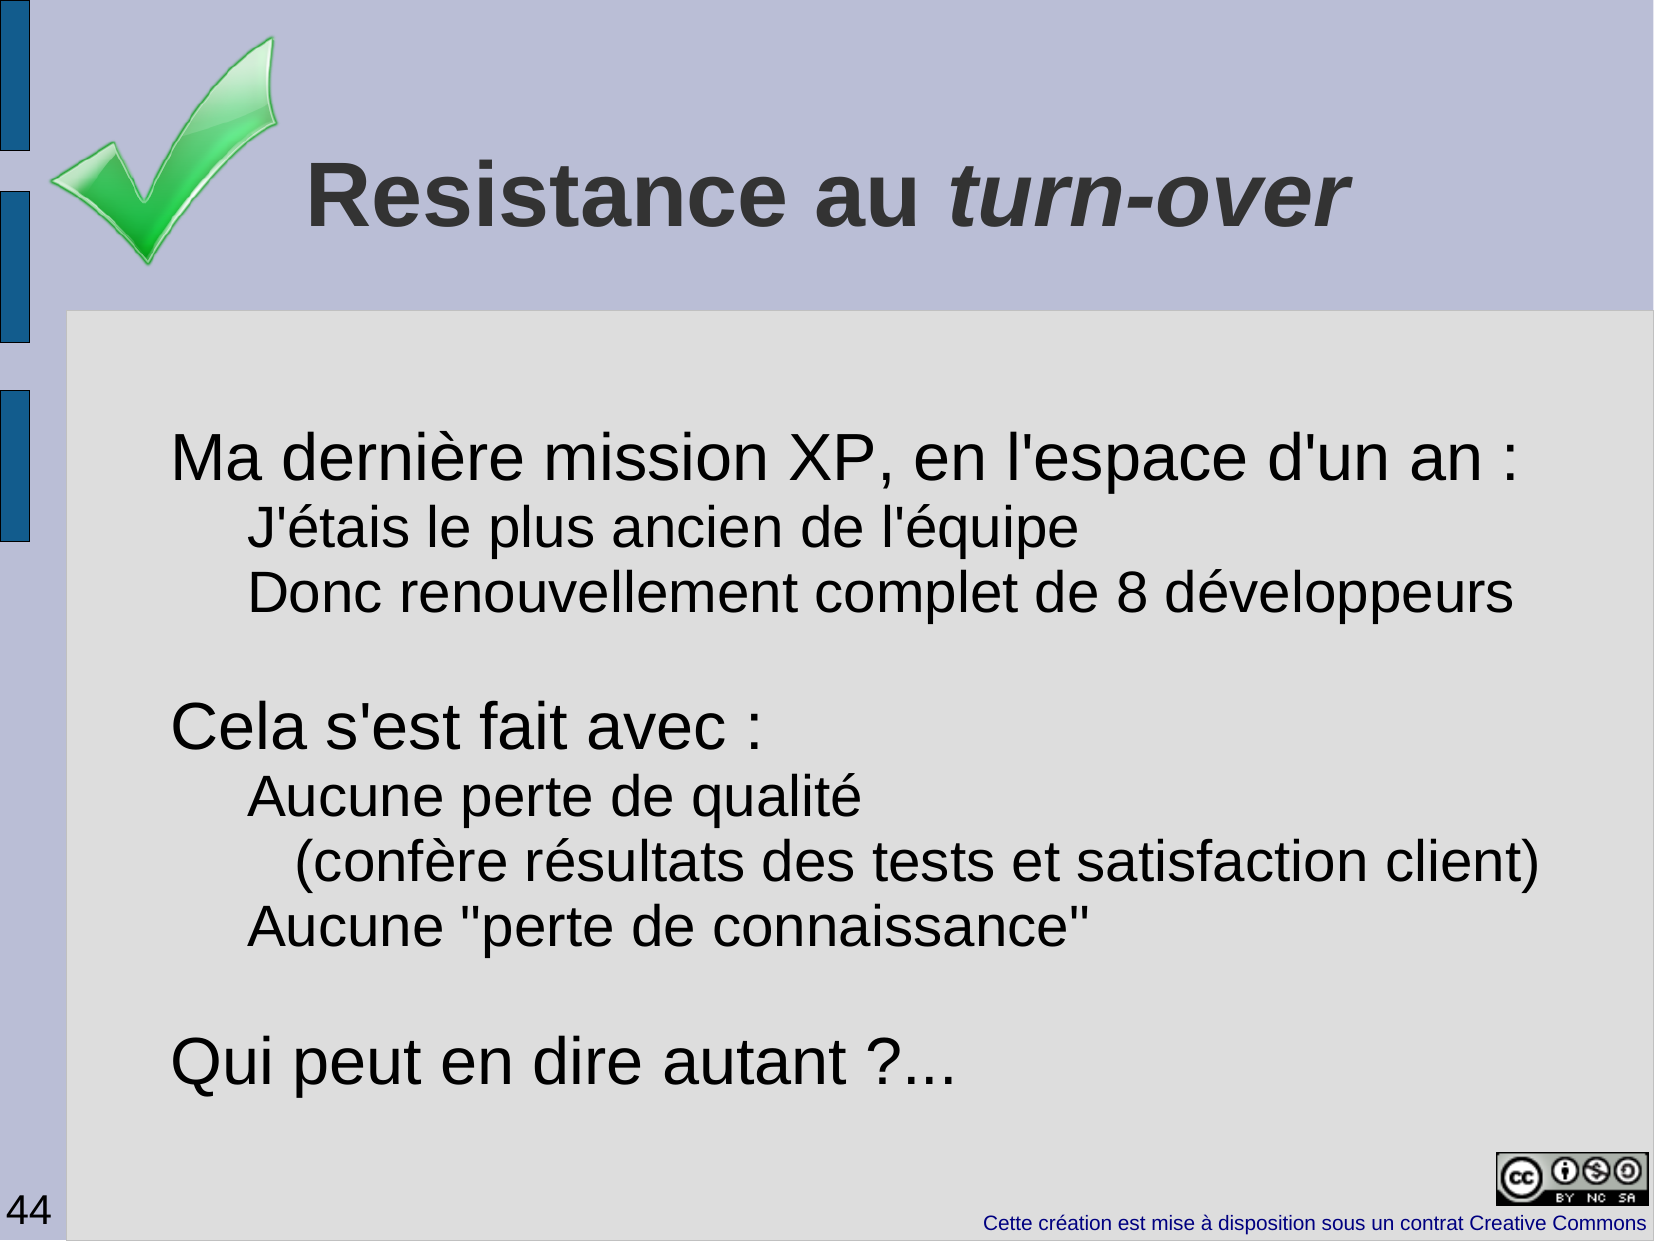

# Resistance au turn-over
Ma dernière mission XP, en l'espace d'un an :
J'étais le plus ancien de l'équipe
Donc renouvellement complet de 8 développeurs
Cela s'est fait avec :
Aucune perte de qualité
(confère résultats des tests et satisfaction client)
Aucune "perte de connaissance"
Qui peut en dire autant ?...